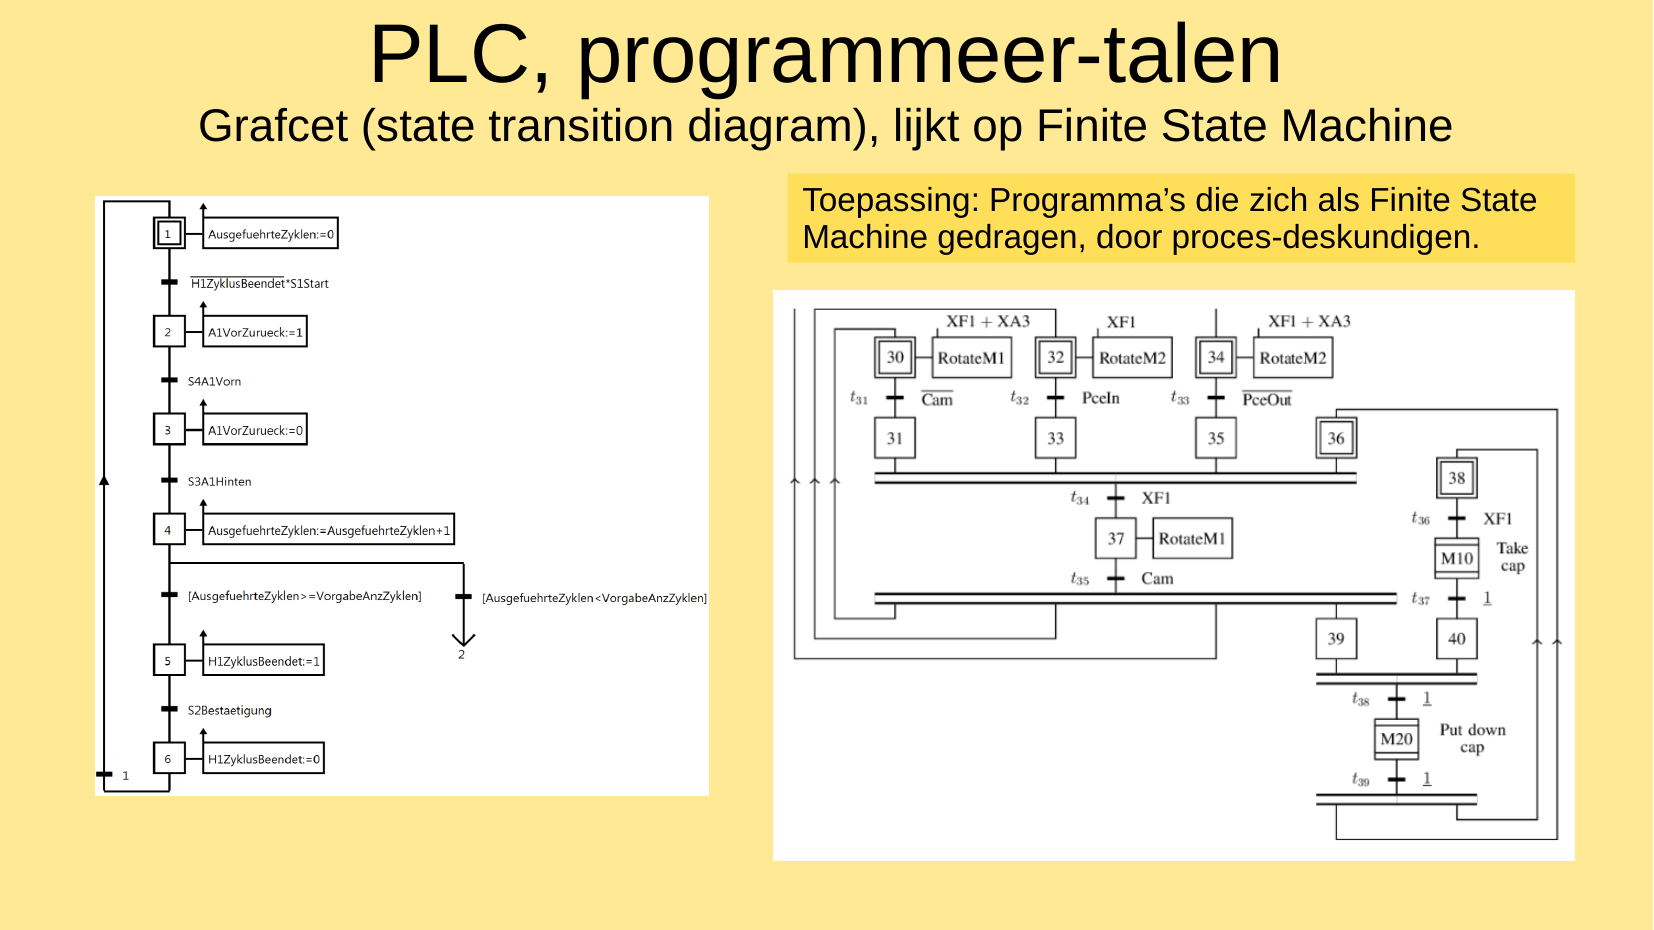

# PLC, programmeer-talen Grafcet (state transition diagram), lijkt op Finite State Machine
Toepassing: Programma’s die zich als Finite State Machine gedragen, door proces-deskundigen.